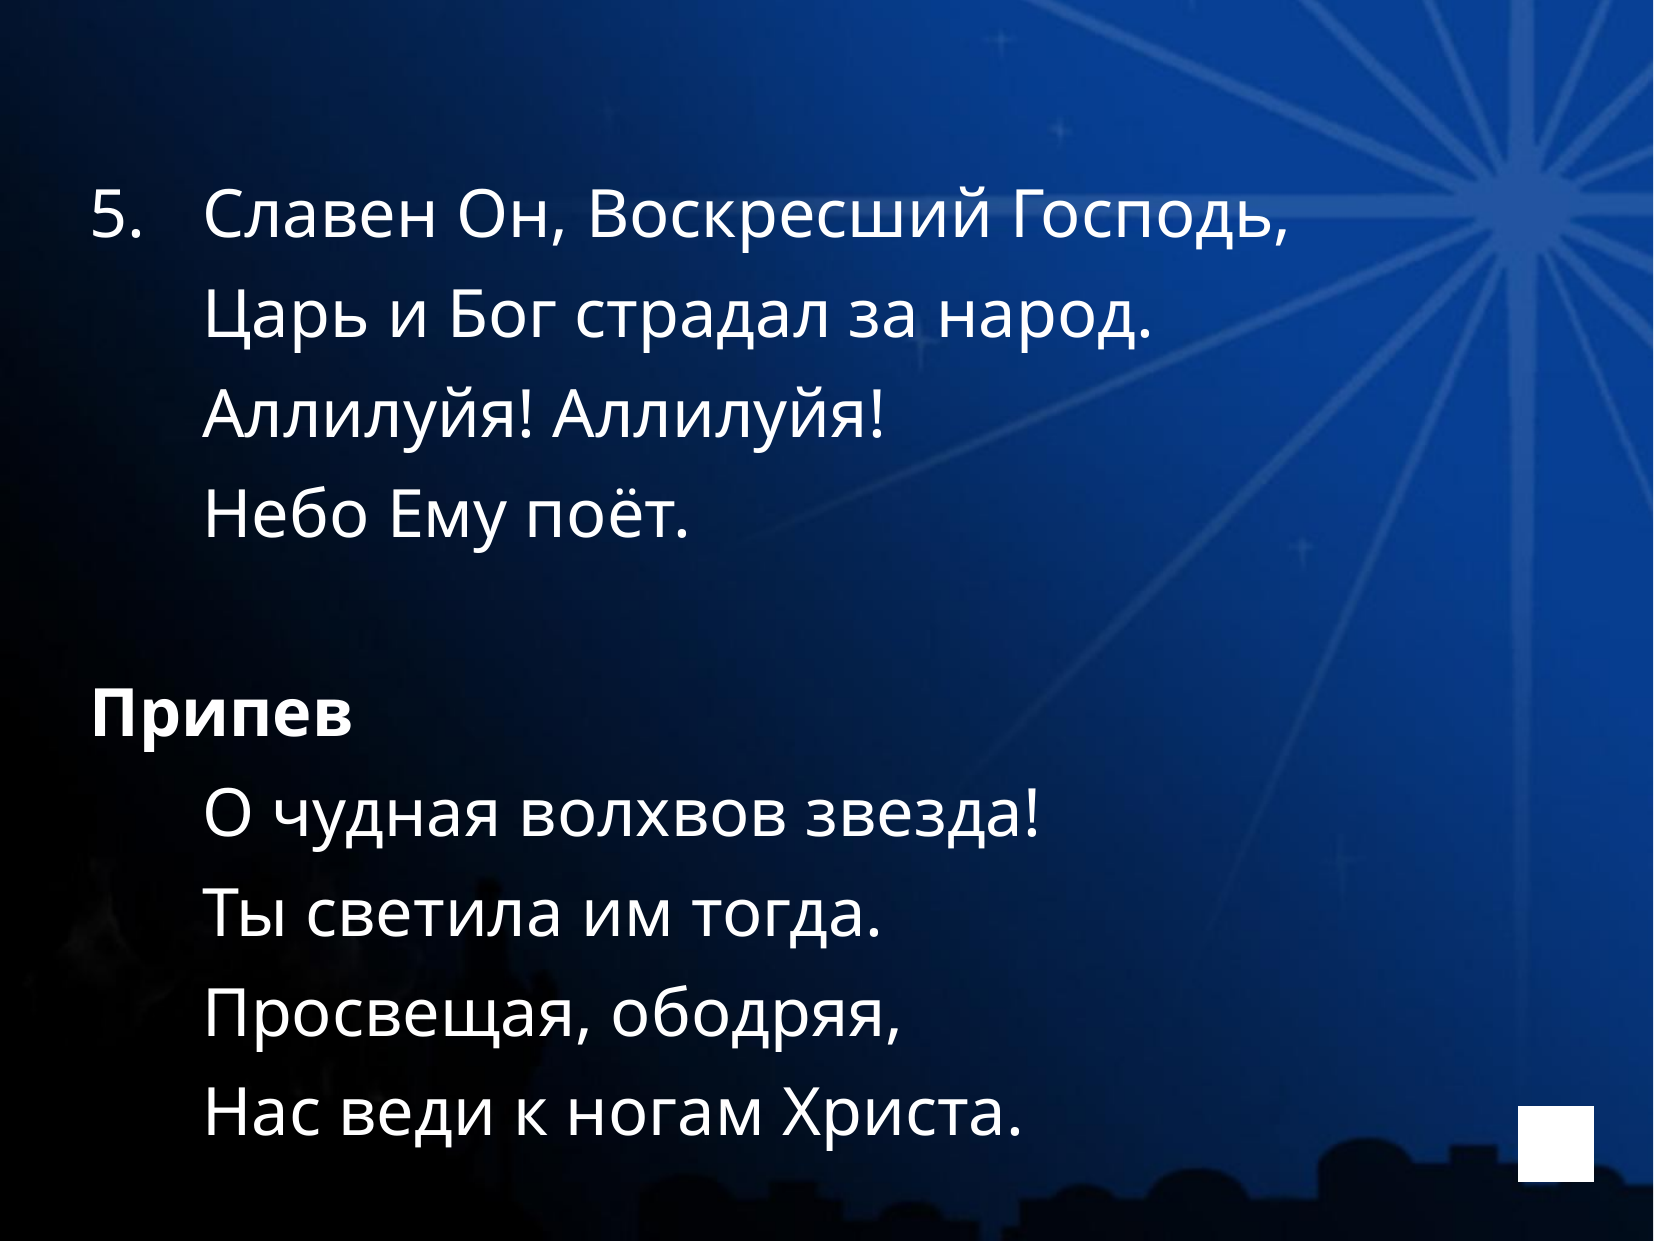

5.	Славен Он, Воскресший Господь,
	Царь и Бог страдал за народ.
	Аллилуйя! Аллилуйя!
	Небо Ему поёт.
Припев
	О чудная волхвов звезда!
	Ты светила им тогда.
	Просвещая, ободряя,
	Нас веди к ногам Христа.